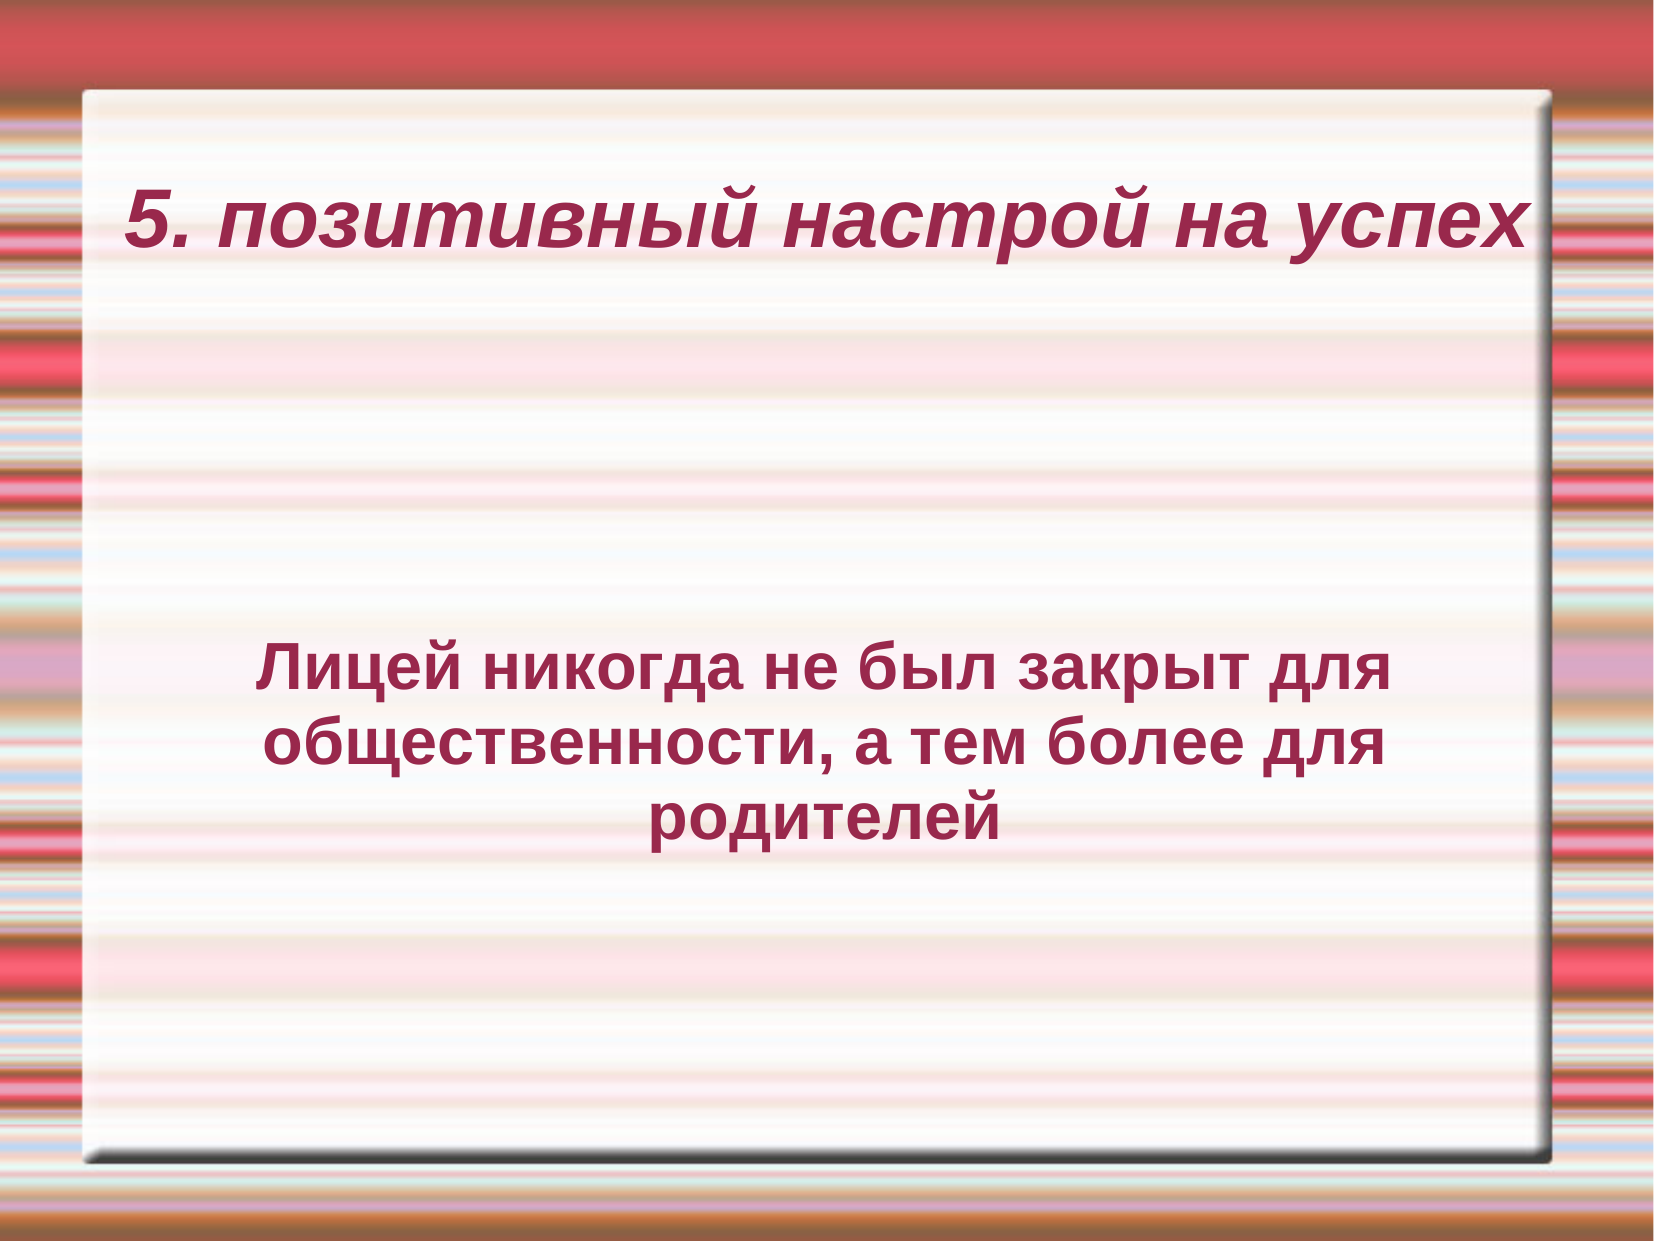

# 5. позитивный настрой на успех
Лицей никогда не был закрыт для общественности, а тем более для родителей